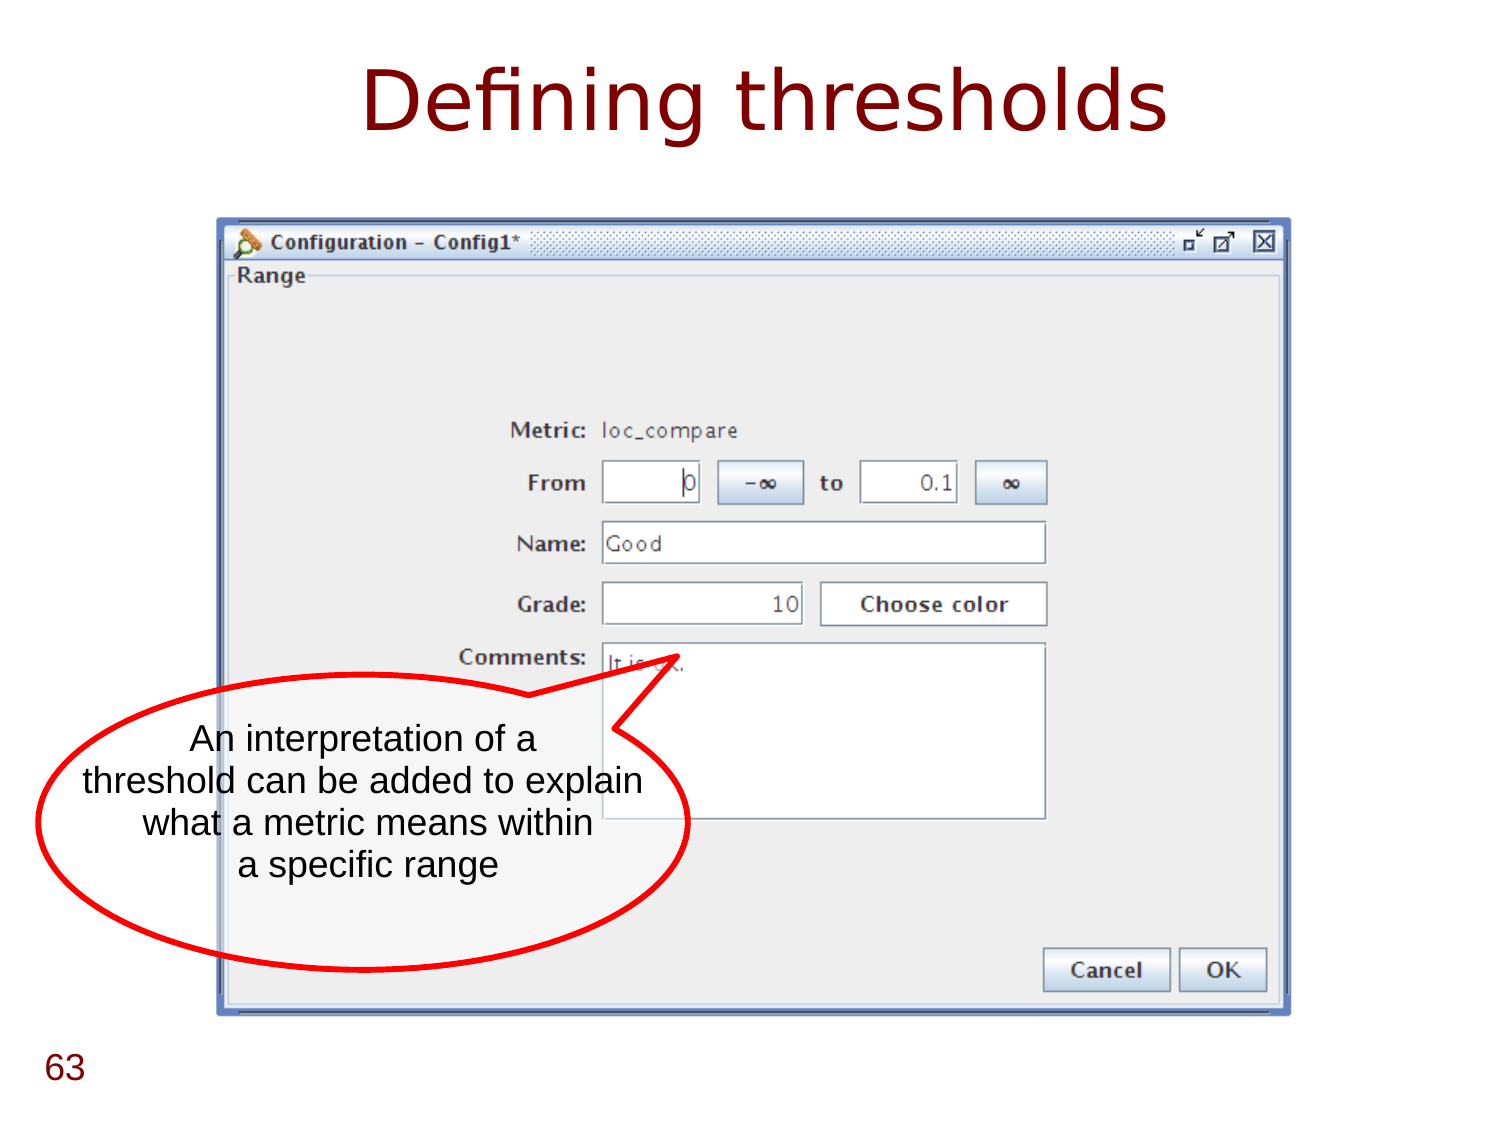

# Defining thresholds
An interpretation of a
threshold can be added to explain
 what a metric means within
 a specific range